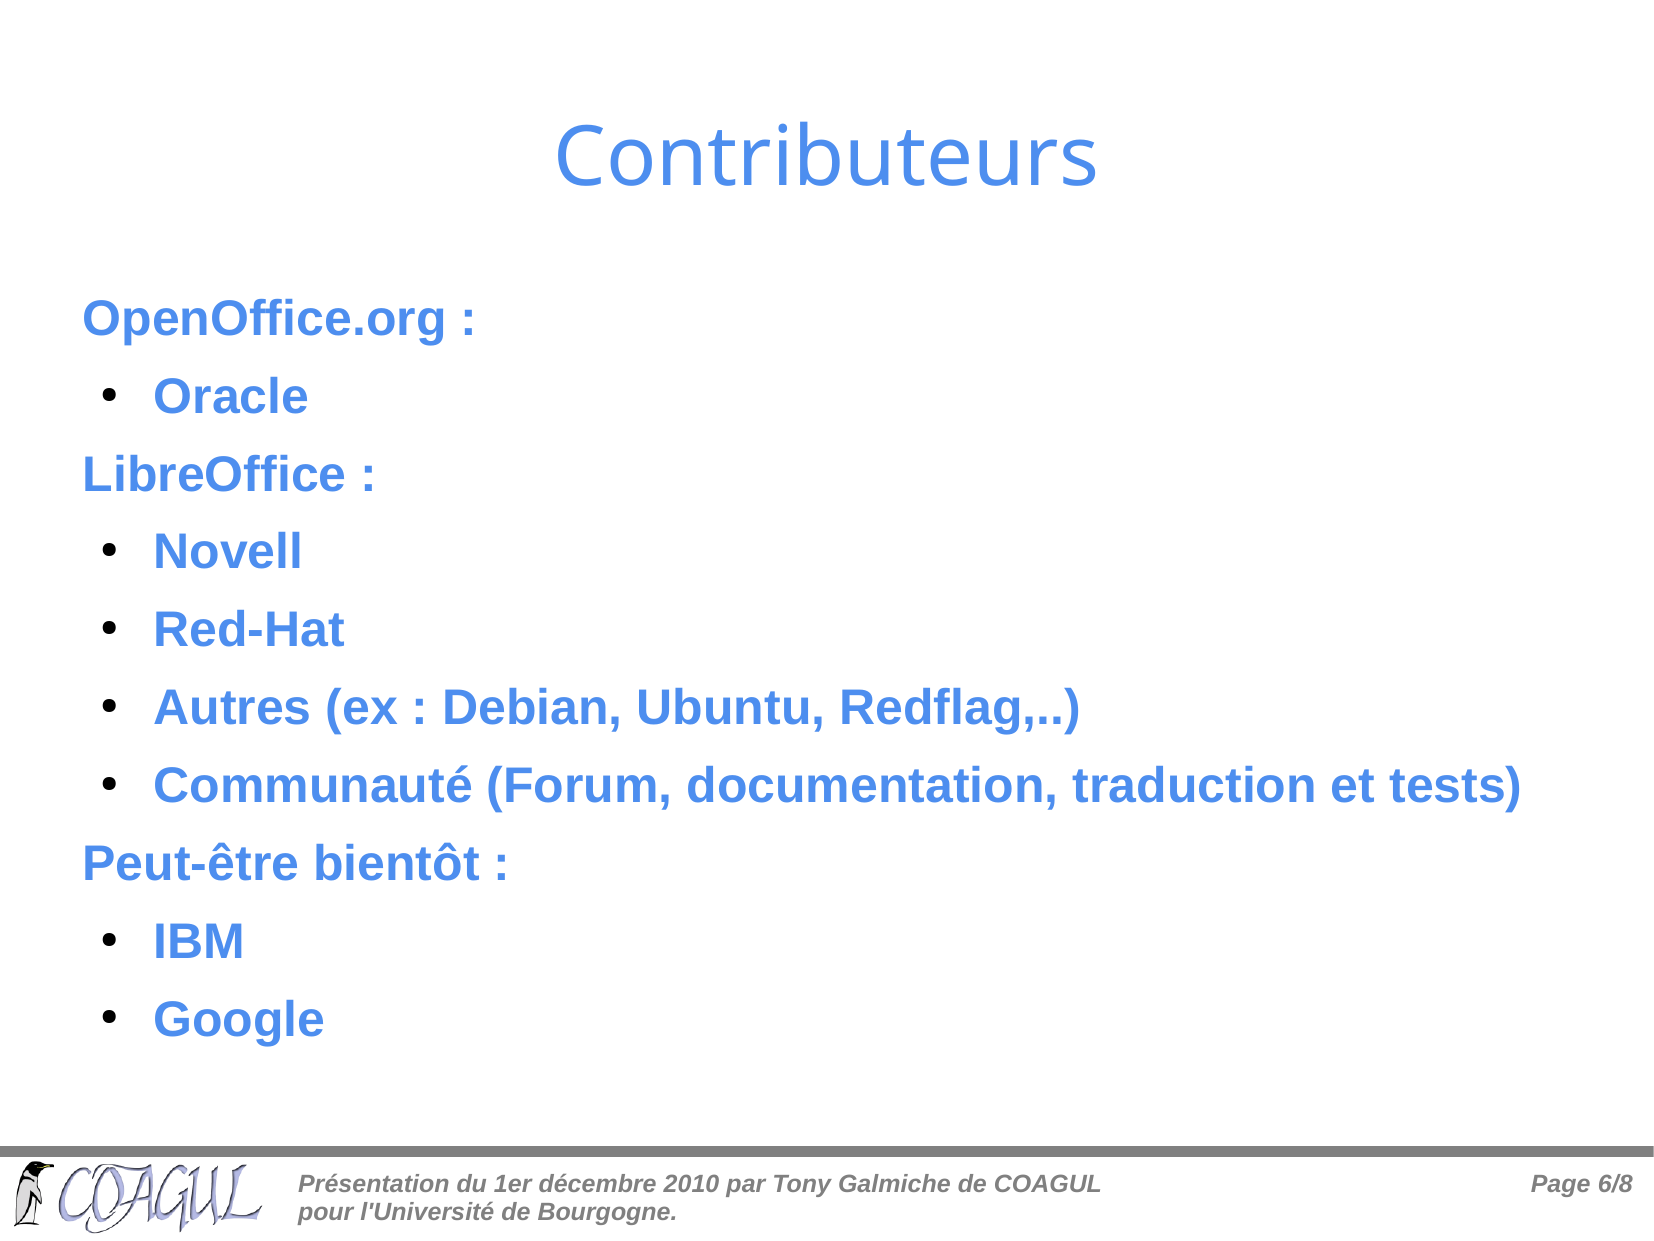

# Contributeurs
OpenOffice.org :
Oracle
LibreOffice :
Novell
Red-Hat
Autres (ex : Debian, Ubuntu, Redflag,..)
Communauté (Forum, documentation, traduction et tests)
Peut-être bientôt :
IBM
Google